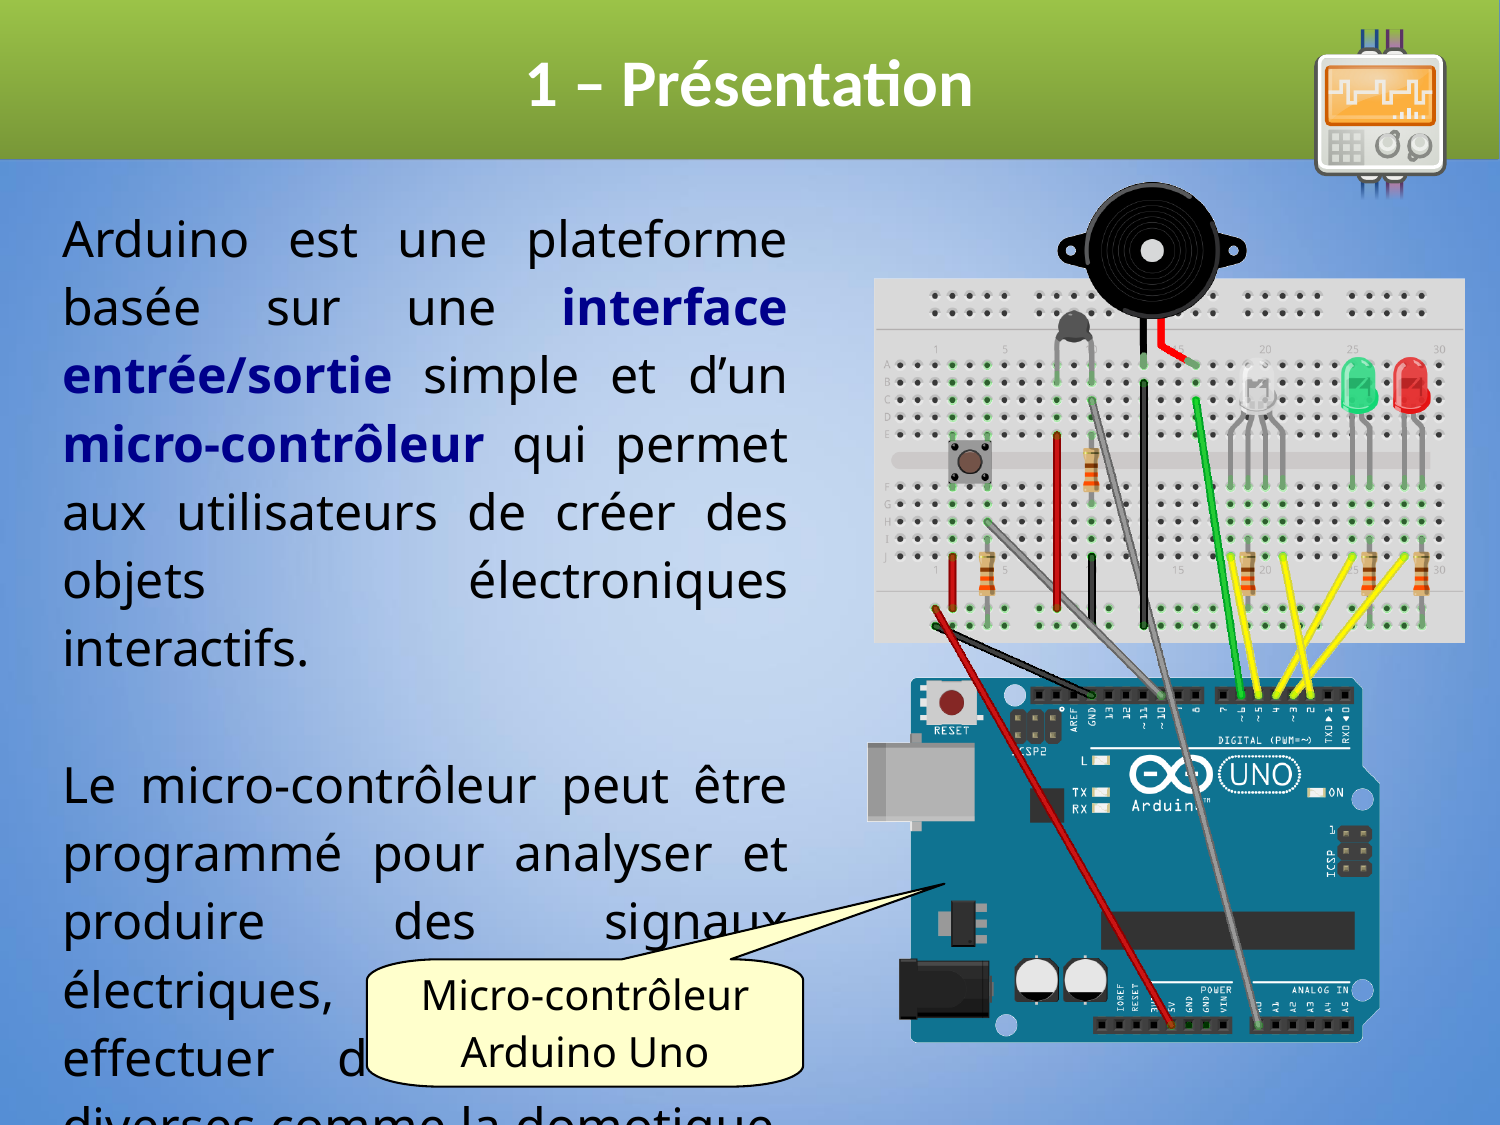

1 – Présentation
Arduino est une plateforme basée sur une interface entrée/sortie simple et d’un micro-contrôleur qui permet aux utilisateurs de créer des objets électroniques interactifs.
Le micro-contrôleur peut être programmé pour analyser et produire des signaux électriques, de manière à effectuer des tâches très diverses comme la domotique, le pilotage d'un robot, de l'informatique embarquée, ...
Micro-contrôleur
Arduino Uno